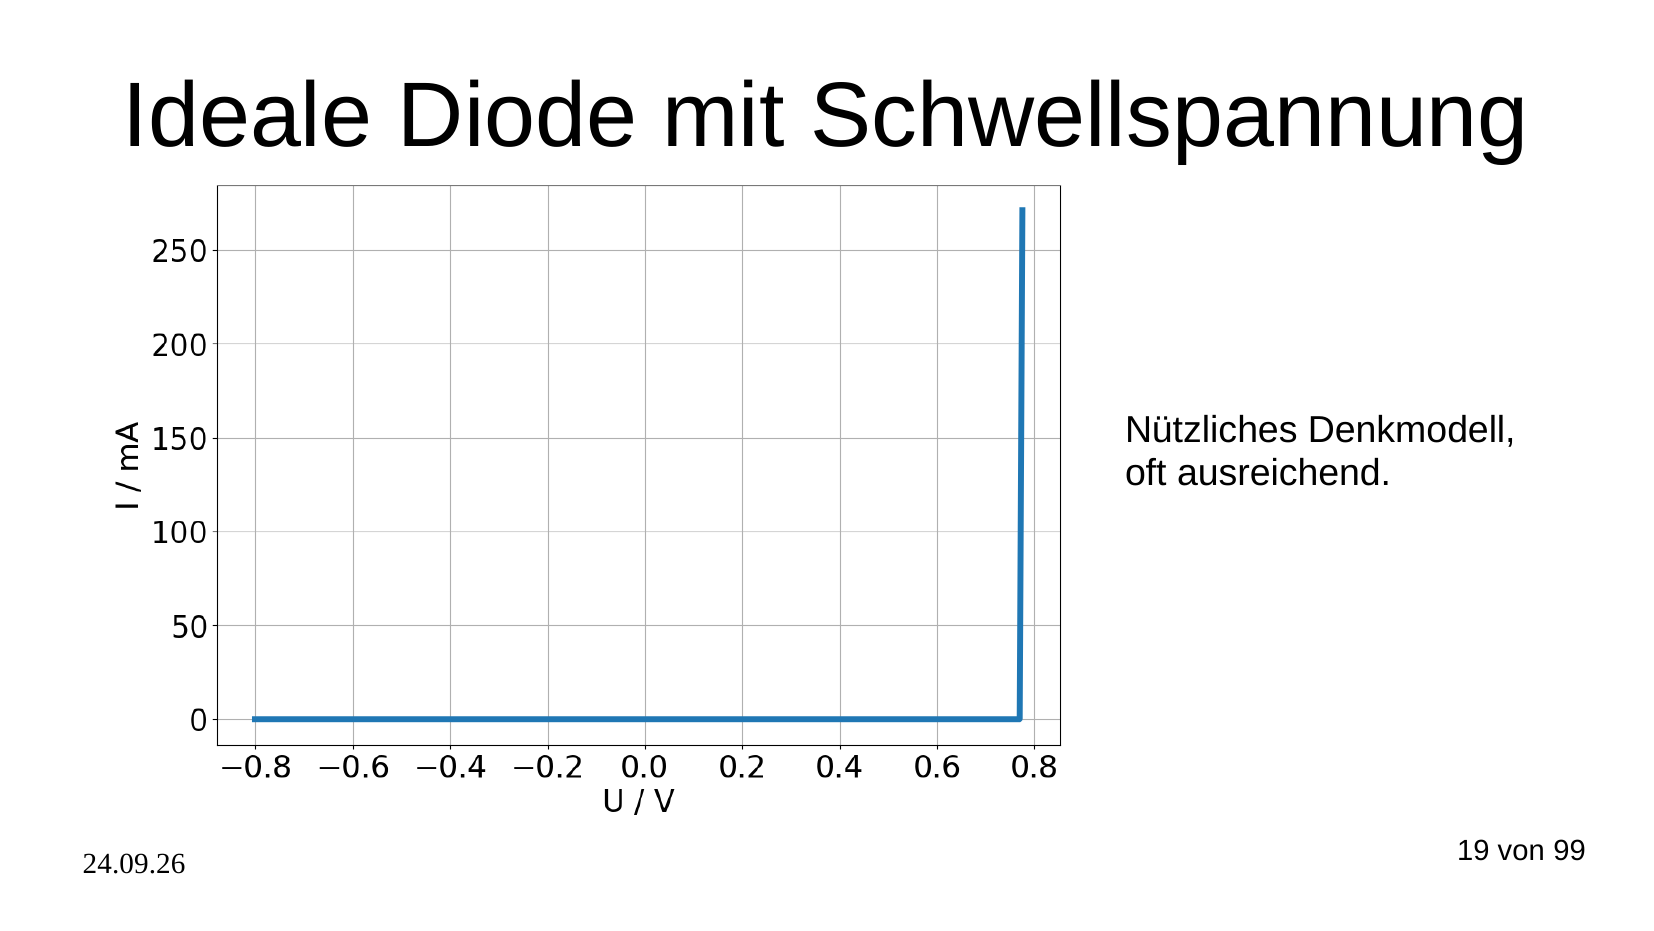

# Ideale Diode mit Schwellspannung
Nützliches Denkmodell,
oft ausreichend.
19